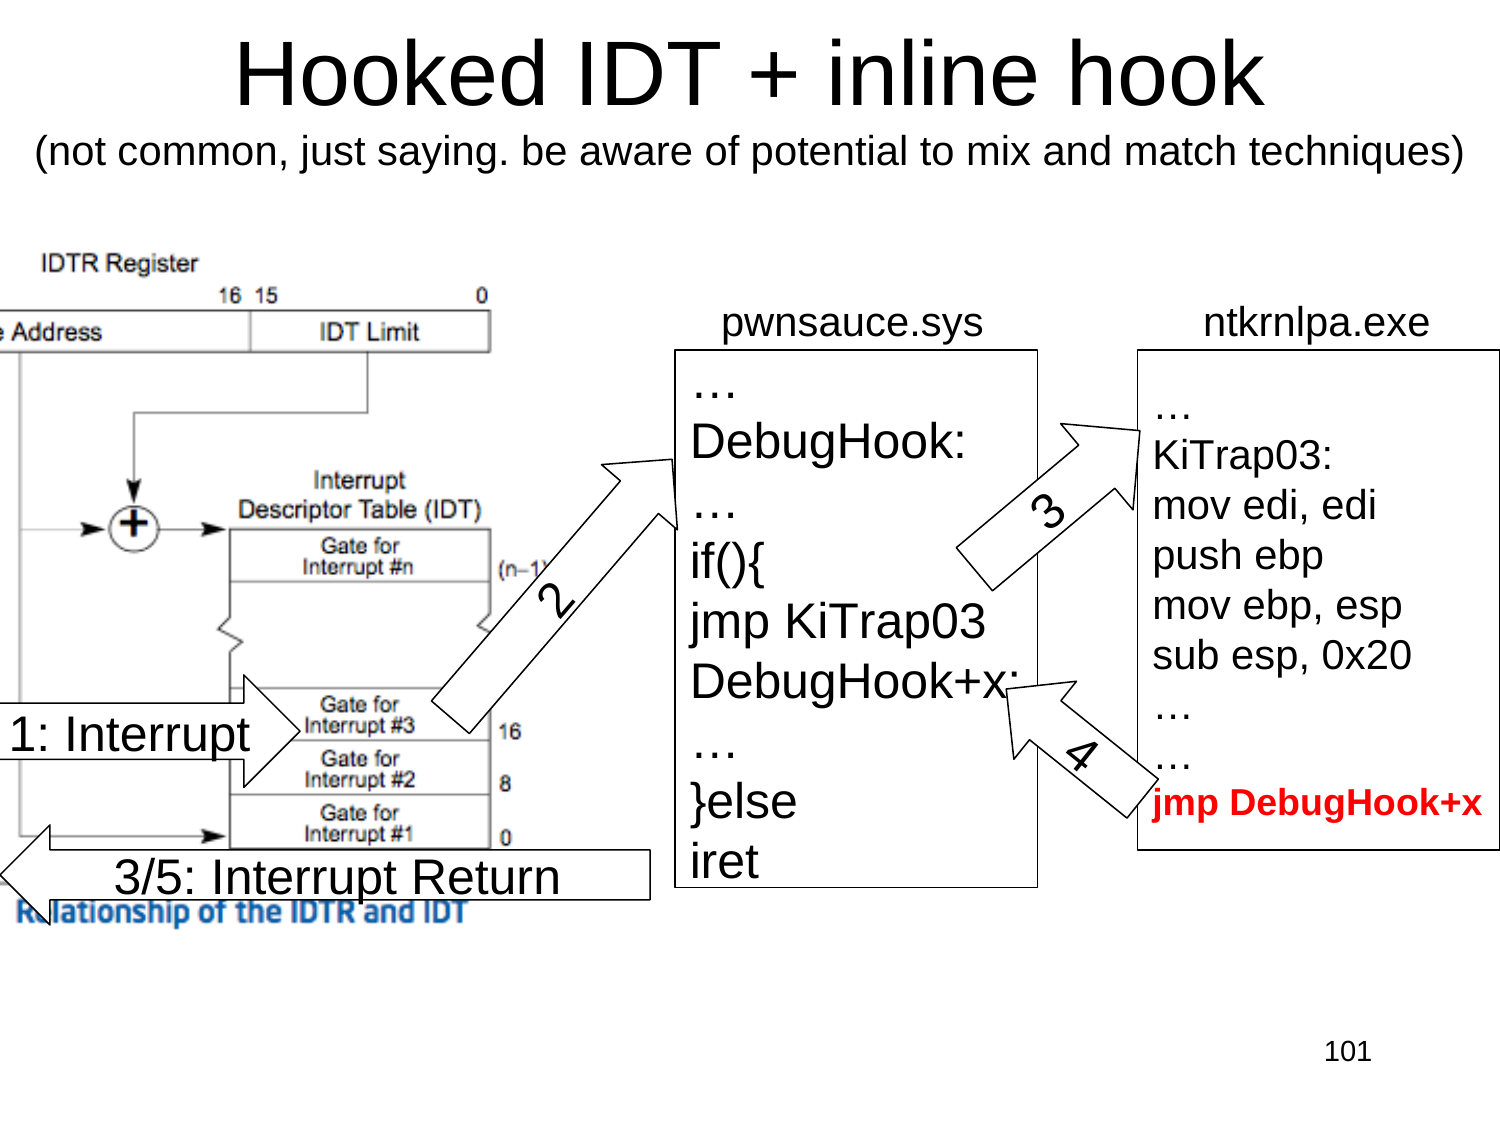

# Hooked IDT + inline hook (not common, just saying. be aware of potential to mix and match techniques)
pwnsauce.sys
ntkrnlpa.exe
…
DebugHook:
…
if(){
jmp KiTrap03
DebugHook+x:
…
}else
iret
…
KiTrap03:
mov edi, edi
push ebp
mov ebp, esp
sub esp, 0x20
…
…
jmp DebugHook+x
3
2
1: Interrupt
4
3/5: Interrupt Return